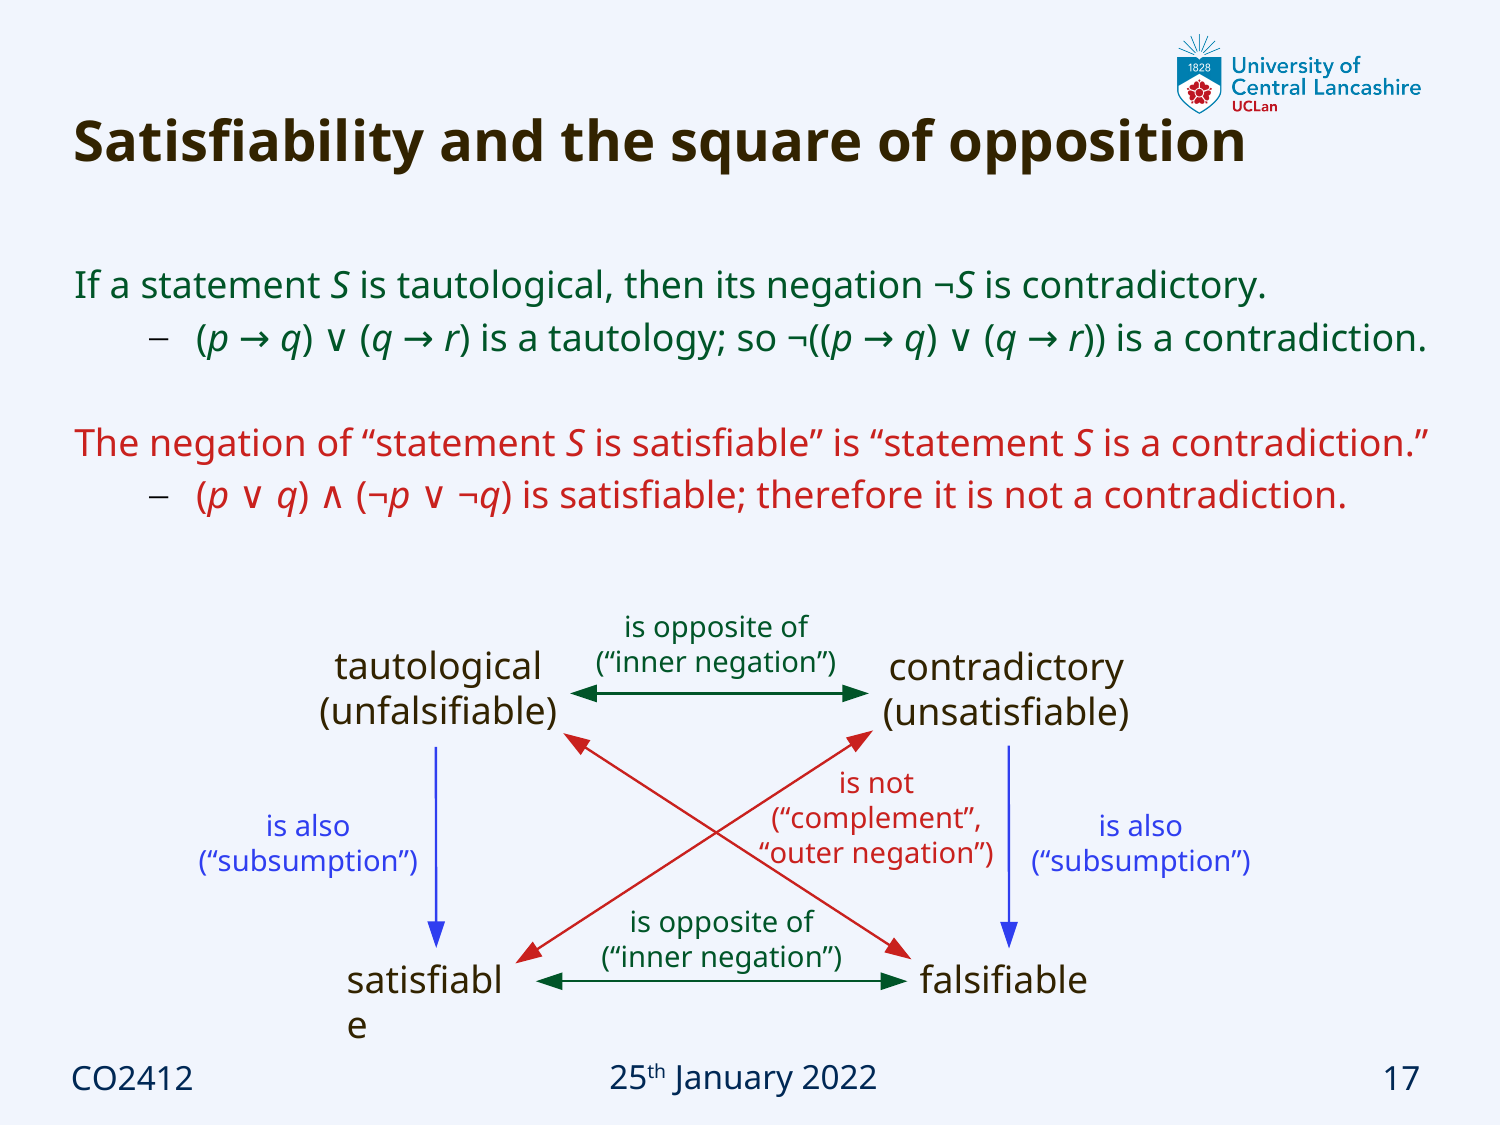

# Satisfiability and the square of opposition
If a statement S is tautological, then its negation ¬S is contradictory.
(p → q) ∨ (q → r) is a tautology; so ¬((p → q) ∨ (q → r)) is a contradiction.
The negation of “statement S is satisfiable” is “statement S is a contradiction.”
(p ∨ q) ∧ (¬p ∨ ¬q) is satisfiable; therefore it is not a contradiction.
is opposite of
(“inner negation”)
tautological
(unfalsifiable)
contradictory
(unsatisfiable)
is not
(“complement”, “outer negation”)
is also
(“subsumption”)
is also
(“subsumption”)
is opposite of
(“inner negation”)
satisfiable
falsifiable